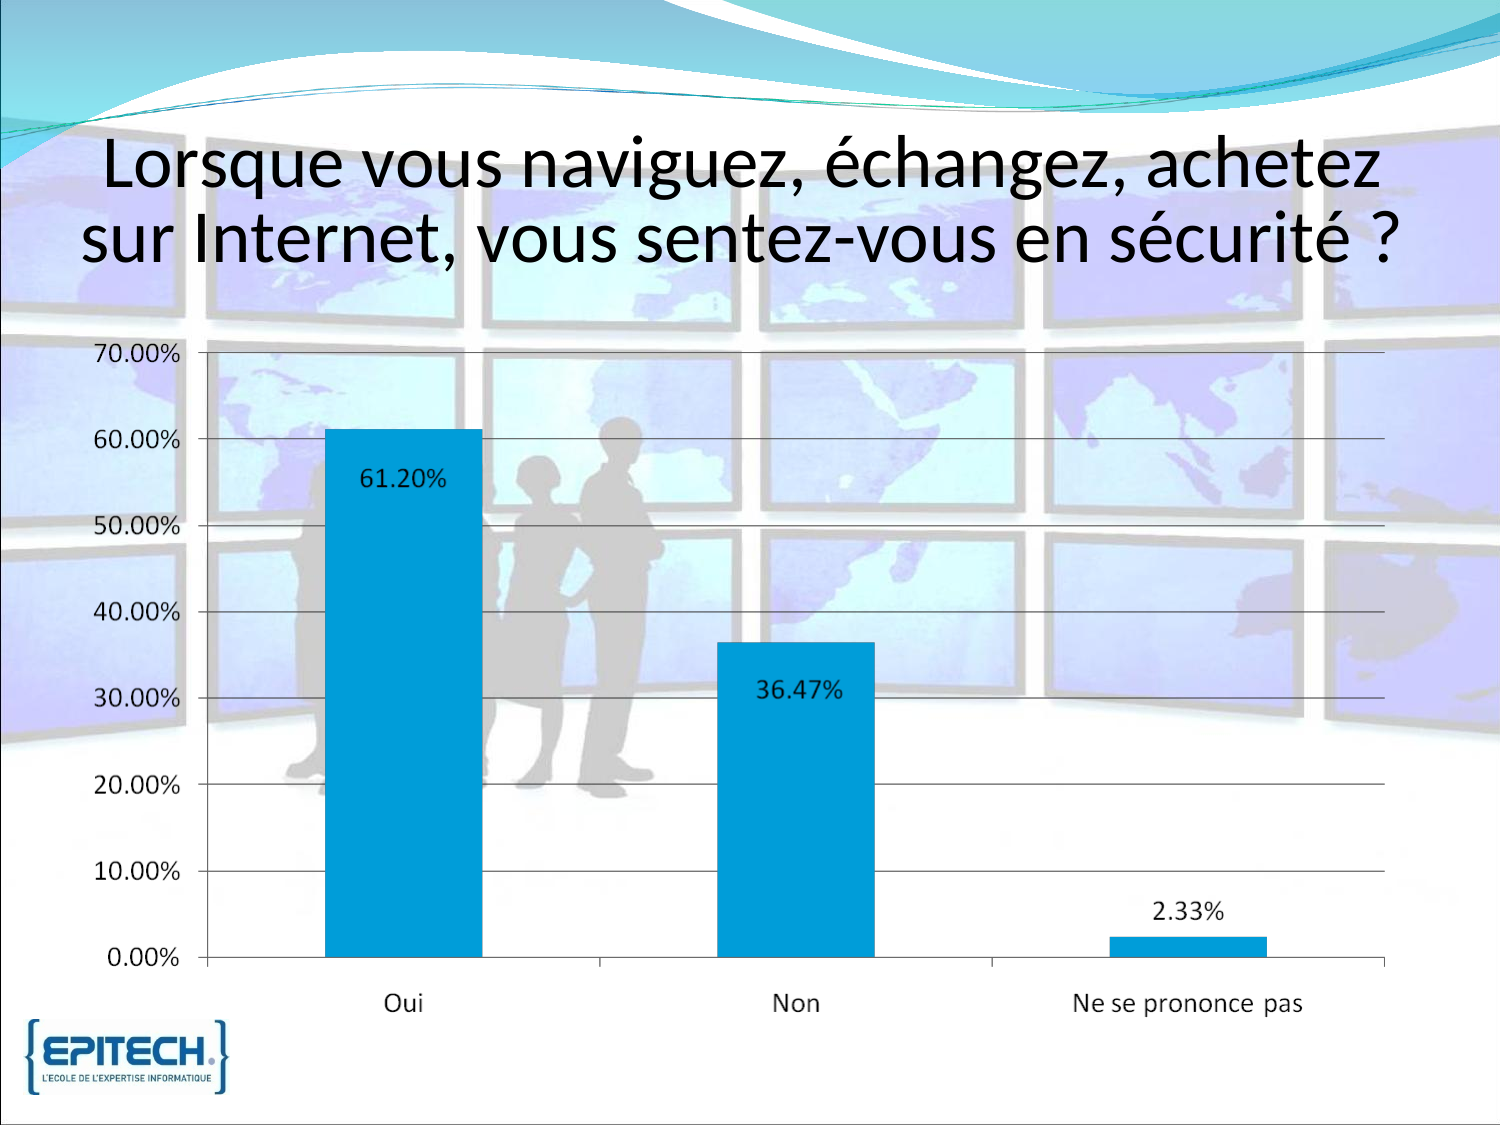

# Lorsque vous naviguez, échangez, achetez sur Internet, vous sentez-vous en sécurité ?